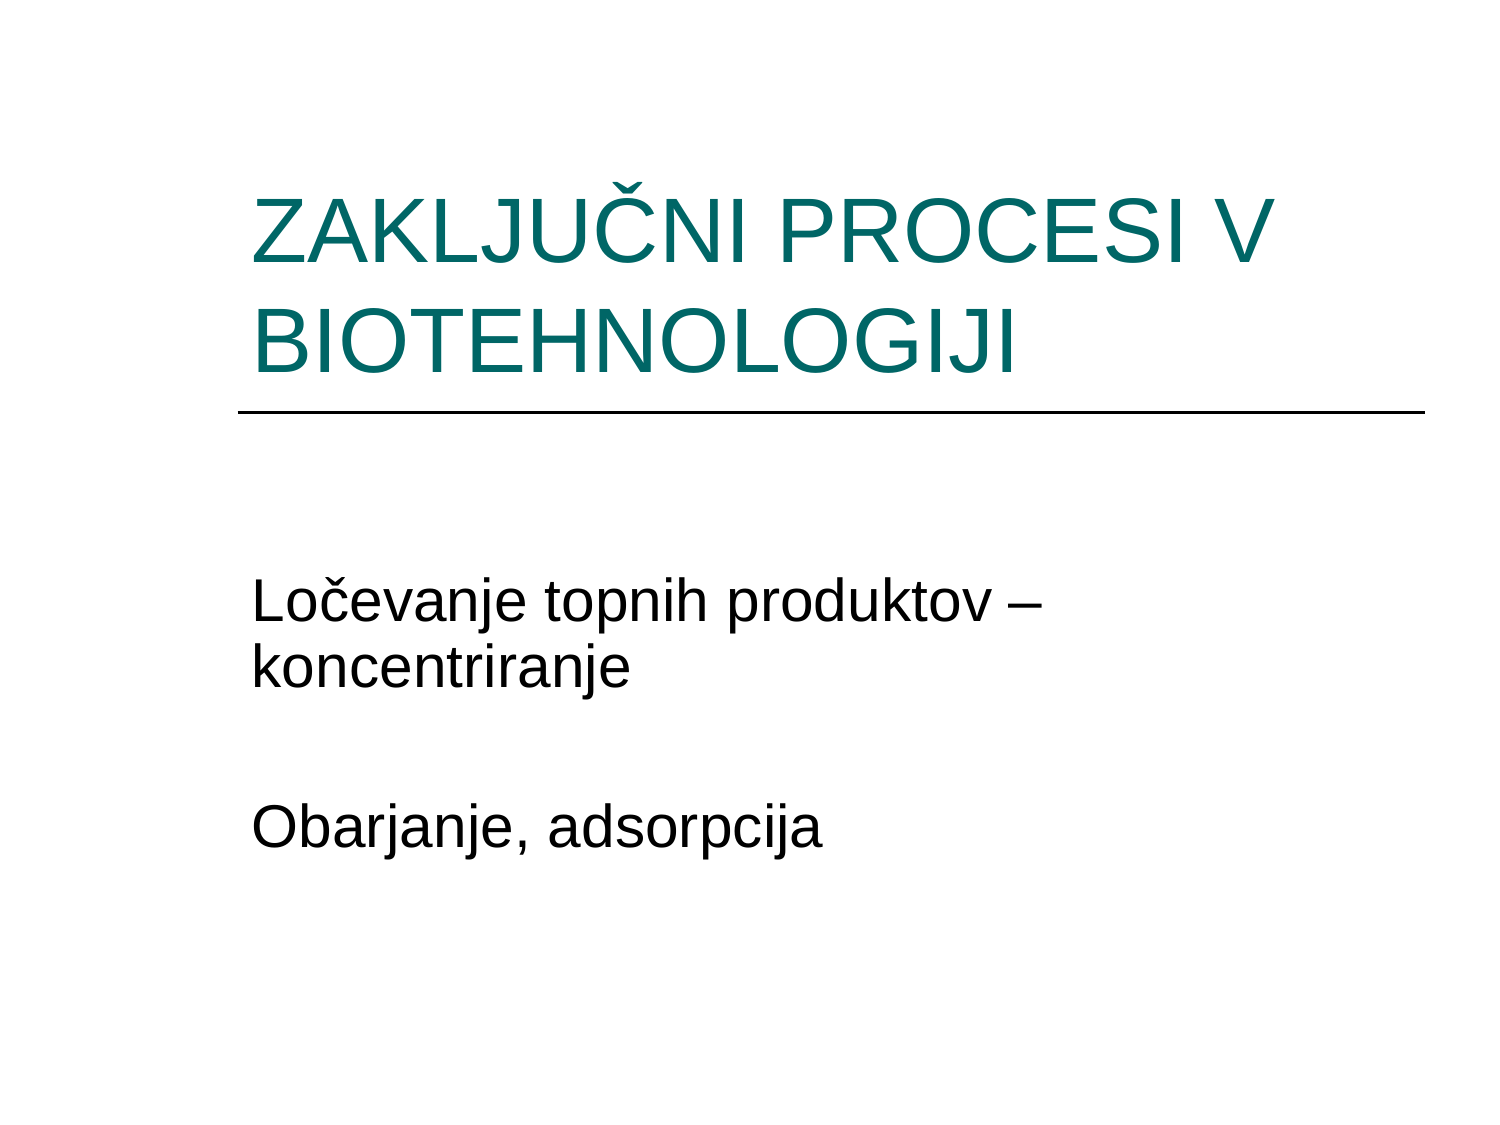

# ZAKLJUČNI PROCESI V BIOTEHNOLOGIJI
Ločevanje topnih produktov – koncentriranje
Obarjanje, adsorpcija